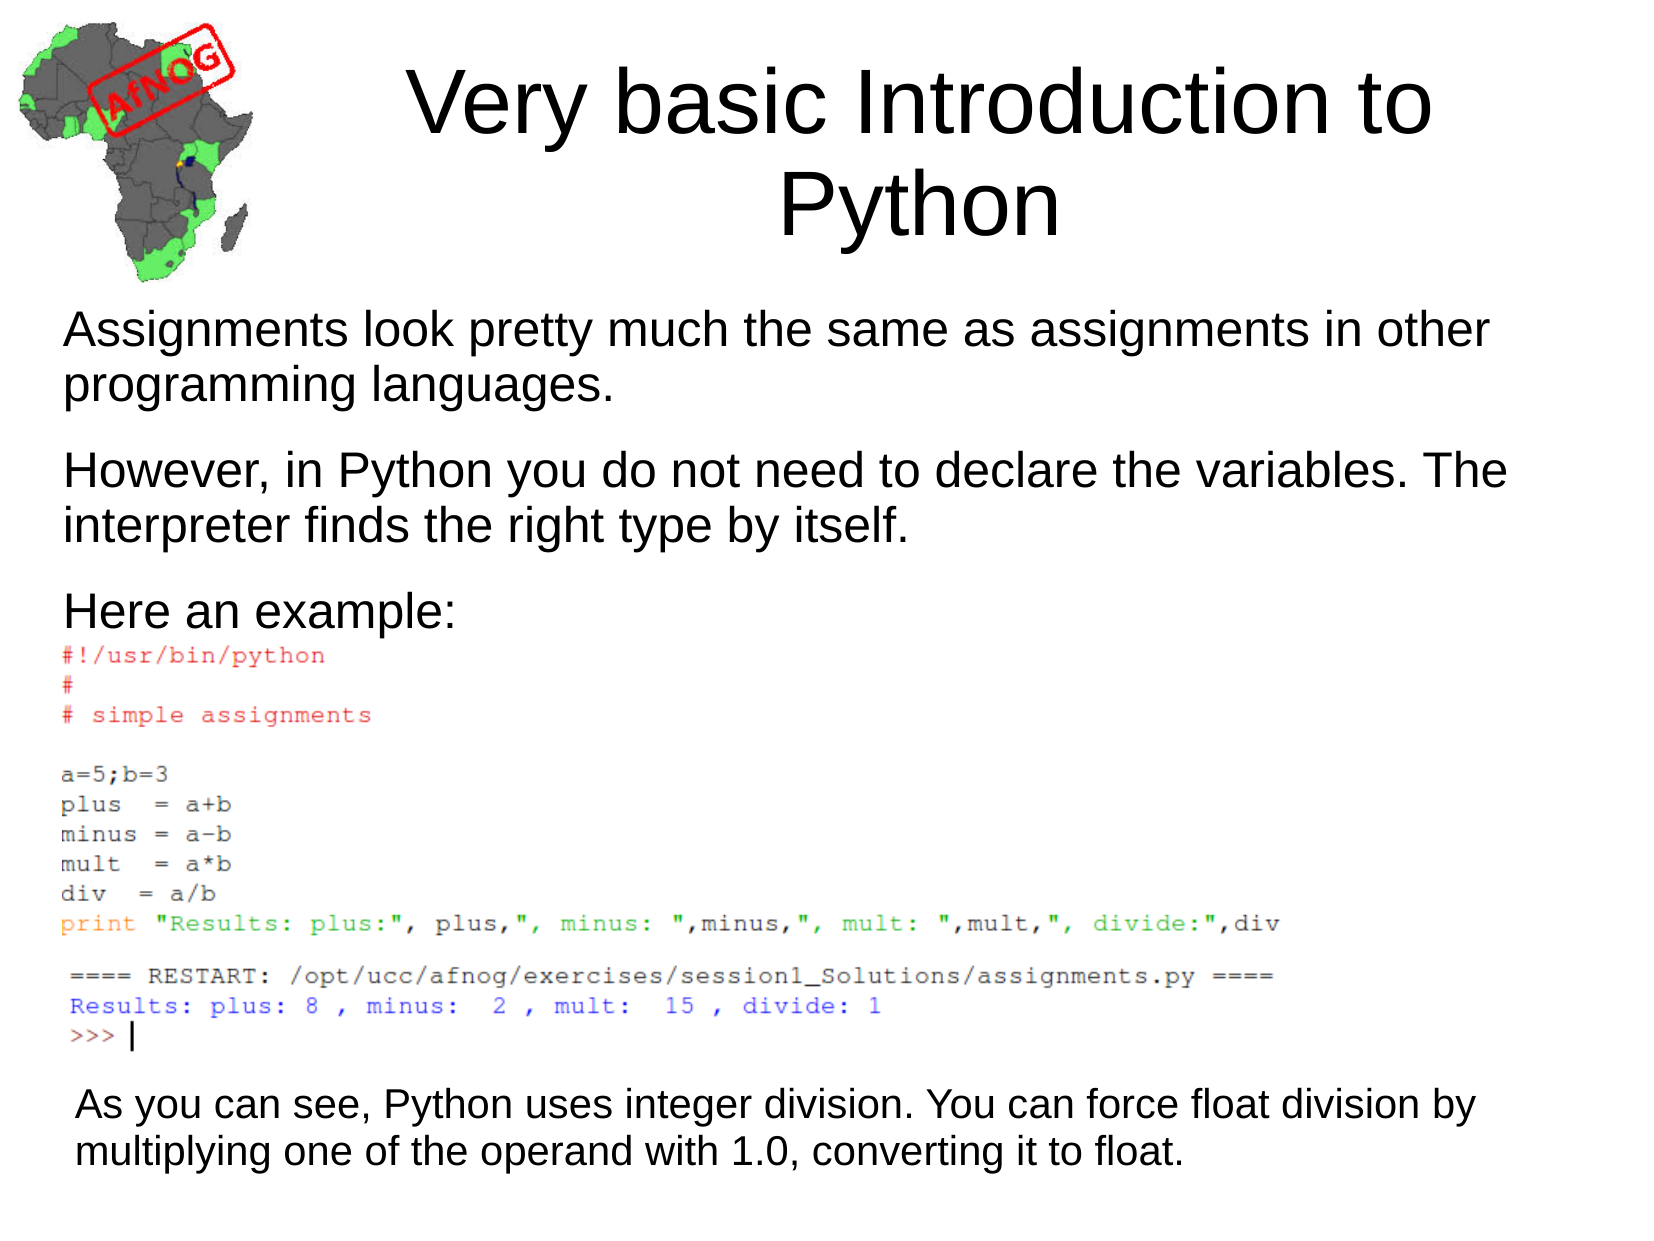

# Very basic Introduction to Python
Assignments look pretty much the same as assignments in other programming languages.
However, in Python you do not need to declare the variables. The interpreter finds the right type by itself.
Here an example:
As you can see, Python uses integer division. You can force float division by multiplying one of the operand with 1.0, converting it to float.